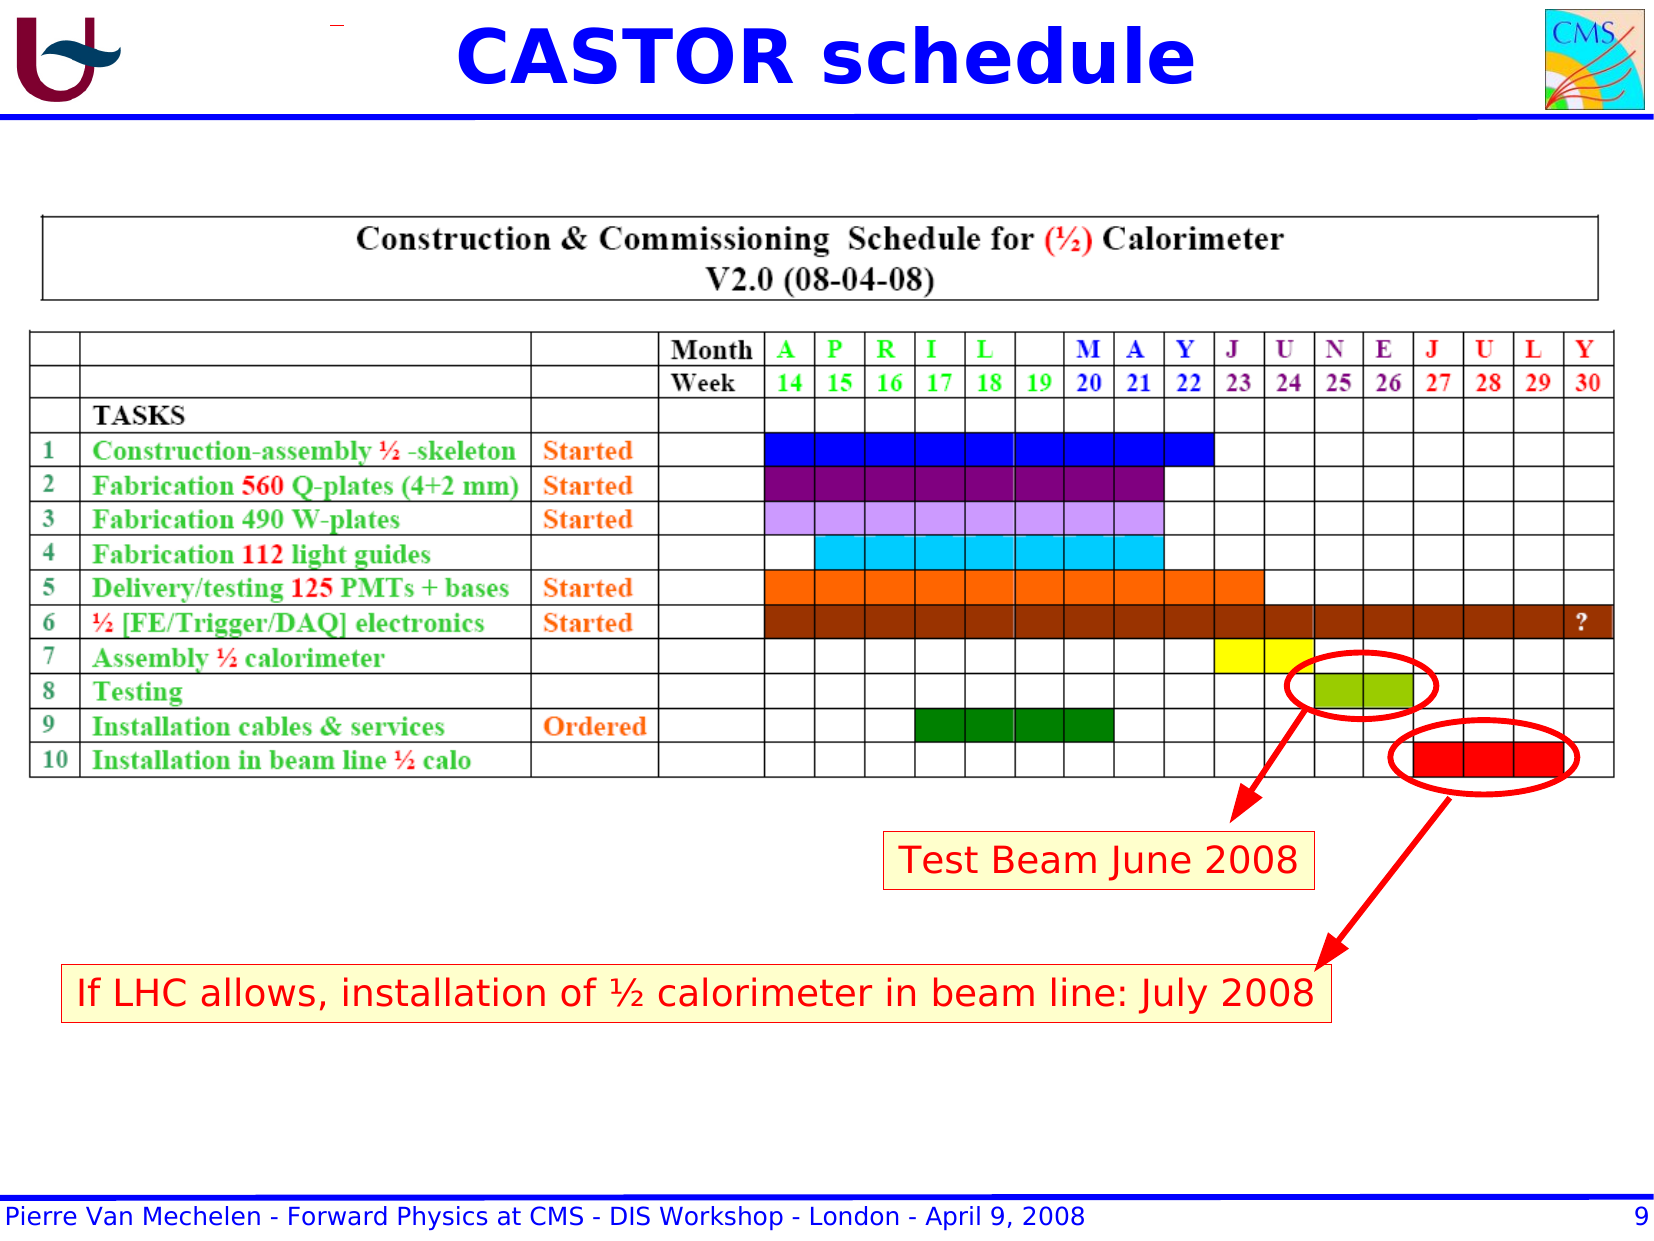

# CASTOR schedule
Test Beam June 2008
If LHC allows, installation of ½ calorimeter in beam line: July 2008
9
Pierre Van Mechelen - Forward Physics at CMS - DIS Workshop - London - April 9, 2008